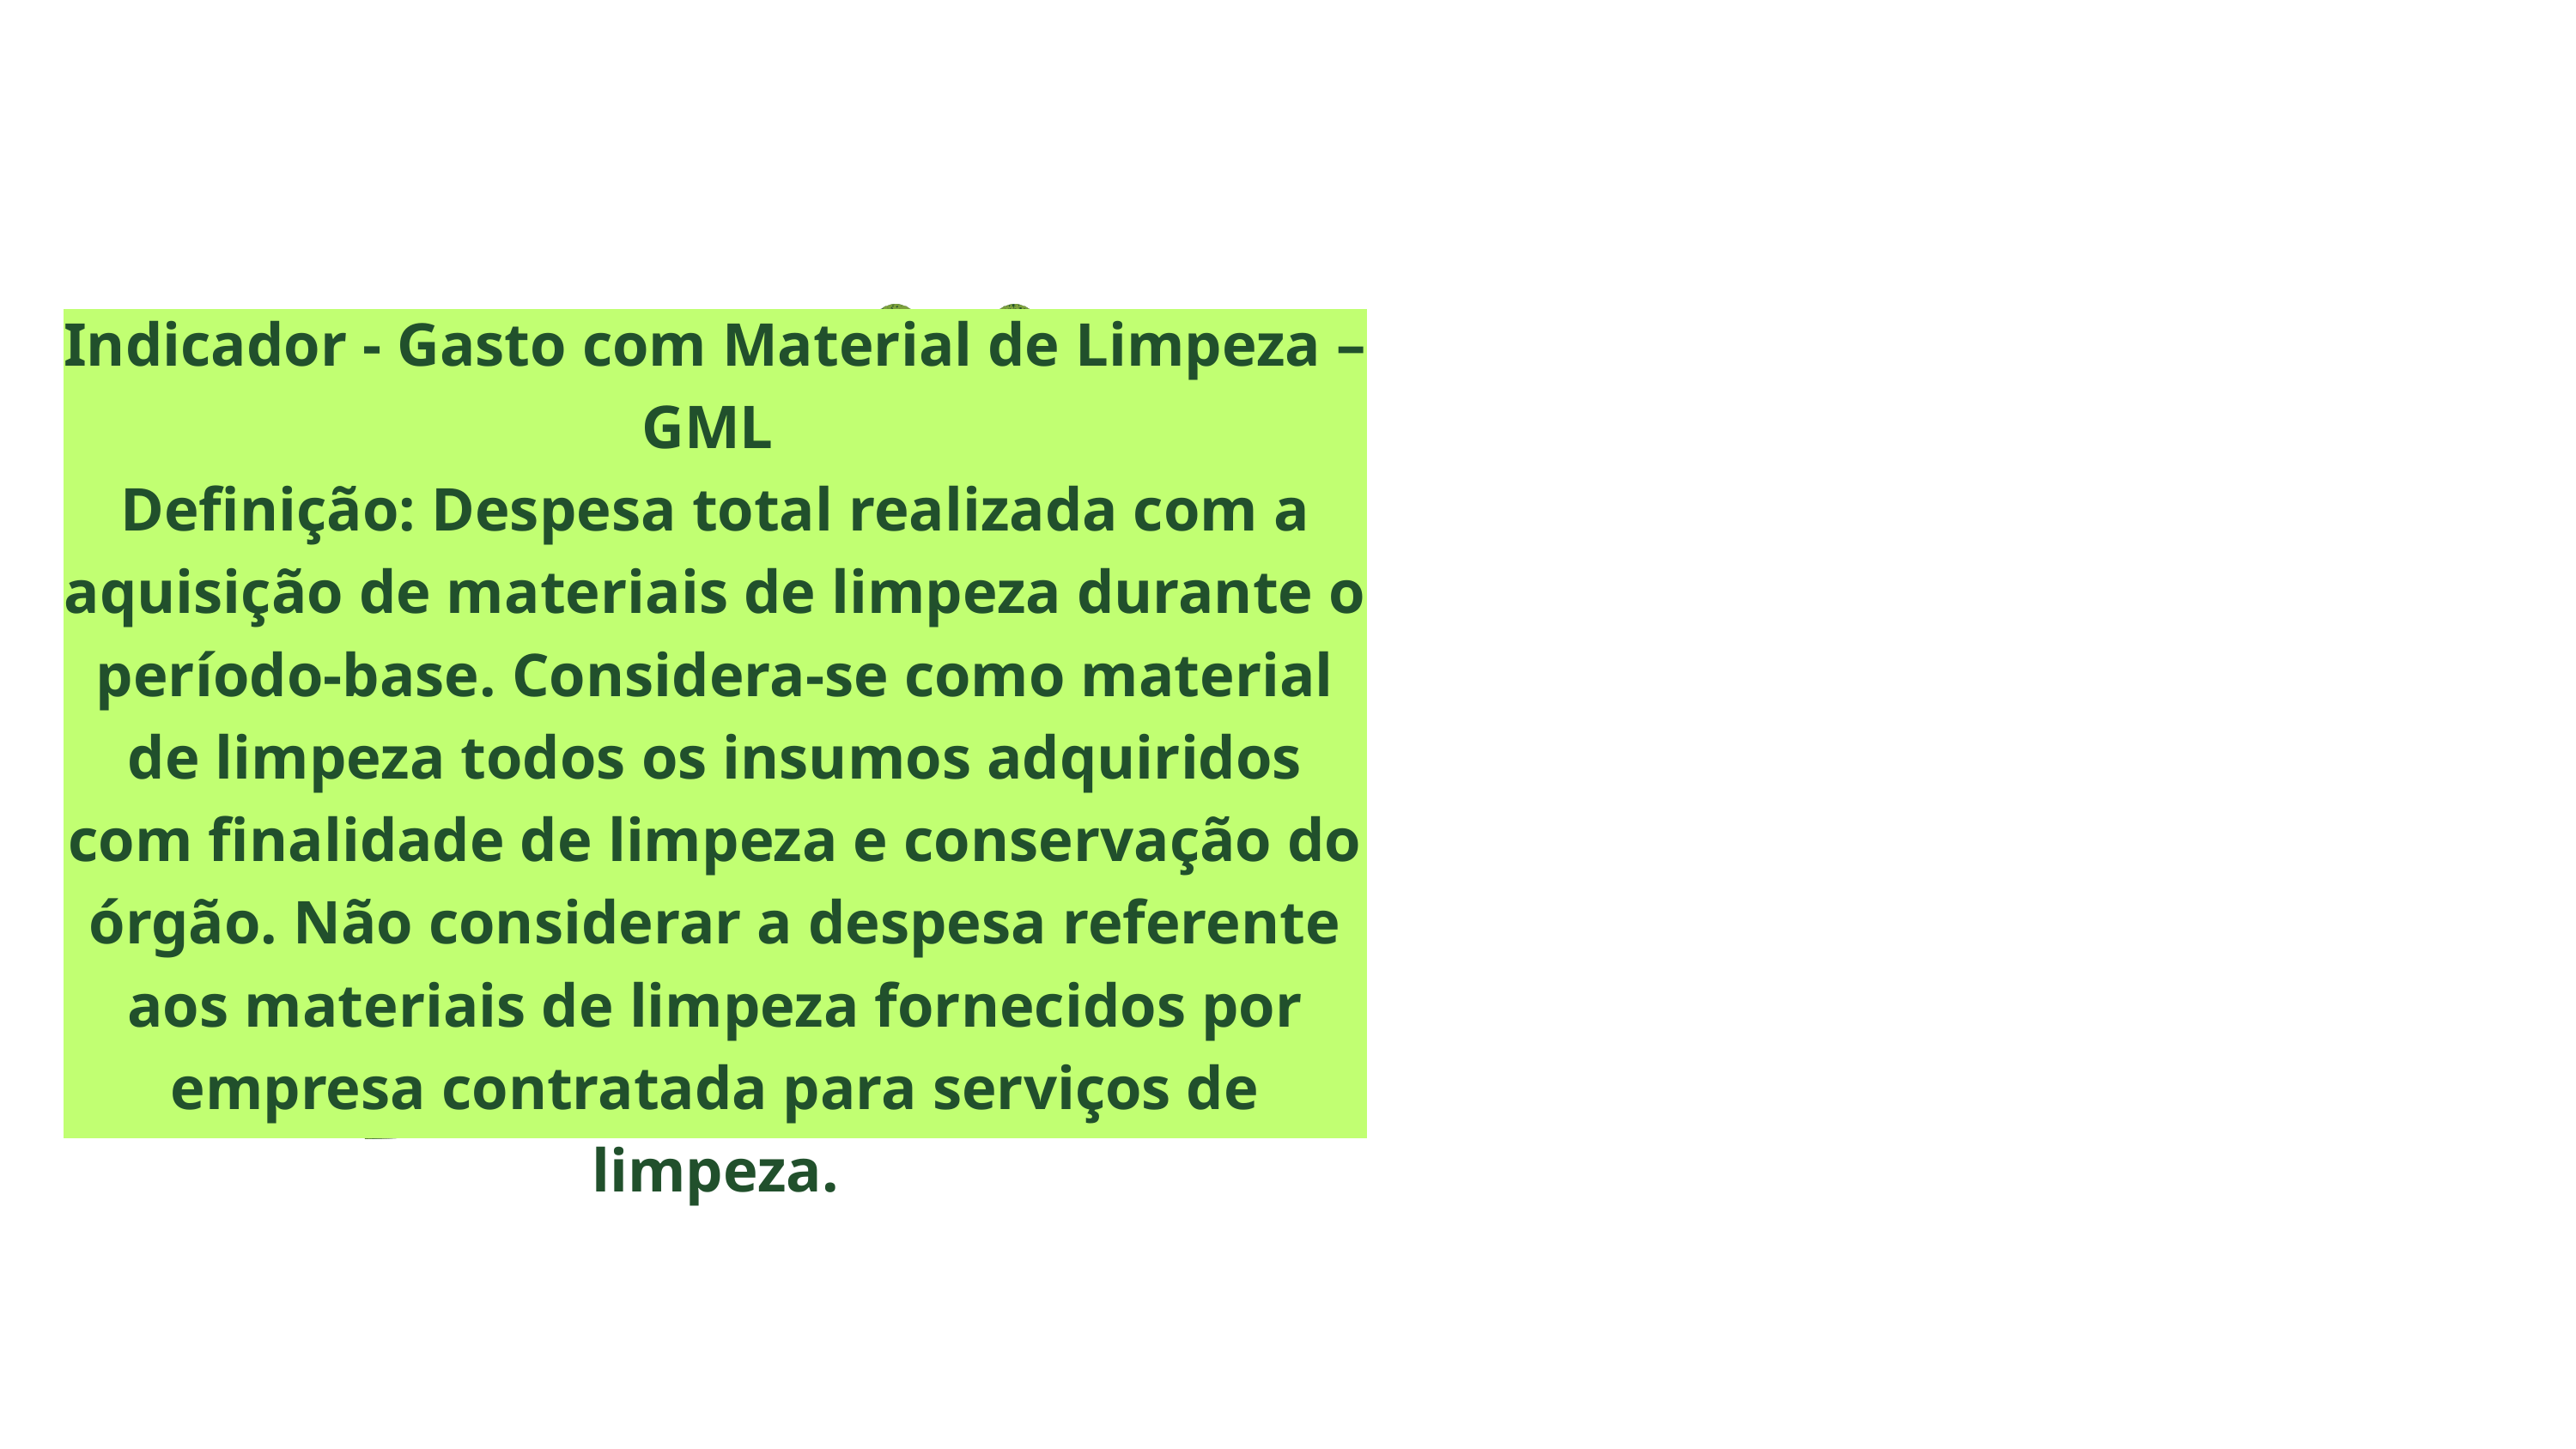

Fórmula: Gasto com Contratos de Limpeza = Valor gasto com contrato de limpeza / Total da área contratada.
Polaridade: Quanto menor o valor, melhor o desempenho.
Periodicidade: Anual.
Metodologia Análise de Desempenho: Anual
Unidade responsável pelas metas: Secretaria Administrativa.
Indicador - Gasto com Material de Limpeza – GML
Definição: Despesa total realizada com a aquisição de materiais de limpeza durante o período-base. Considera-se como material de limpeza todos os insumos adquiridos com finalidade de limpeza e conservação do órgão. Não considerar a despesa referente aos materiais de limpeza fornecidos por empresa contratada para serviços de limpeza.